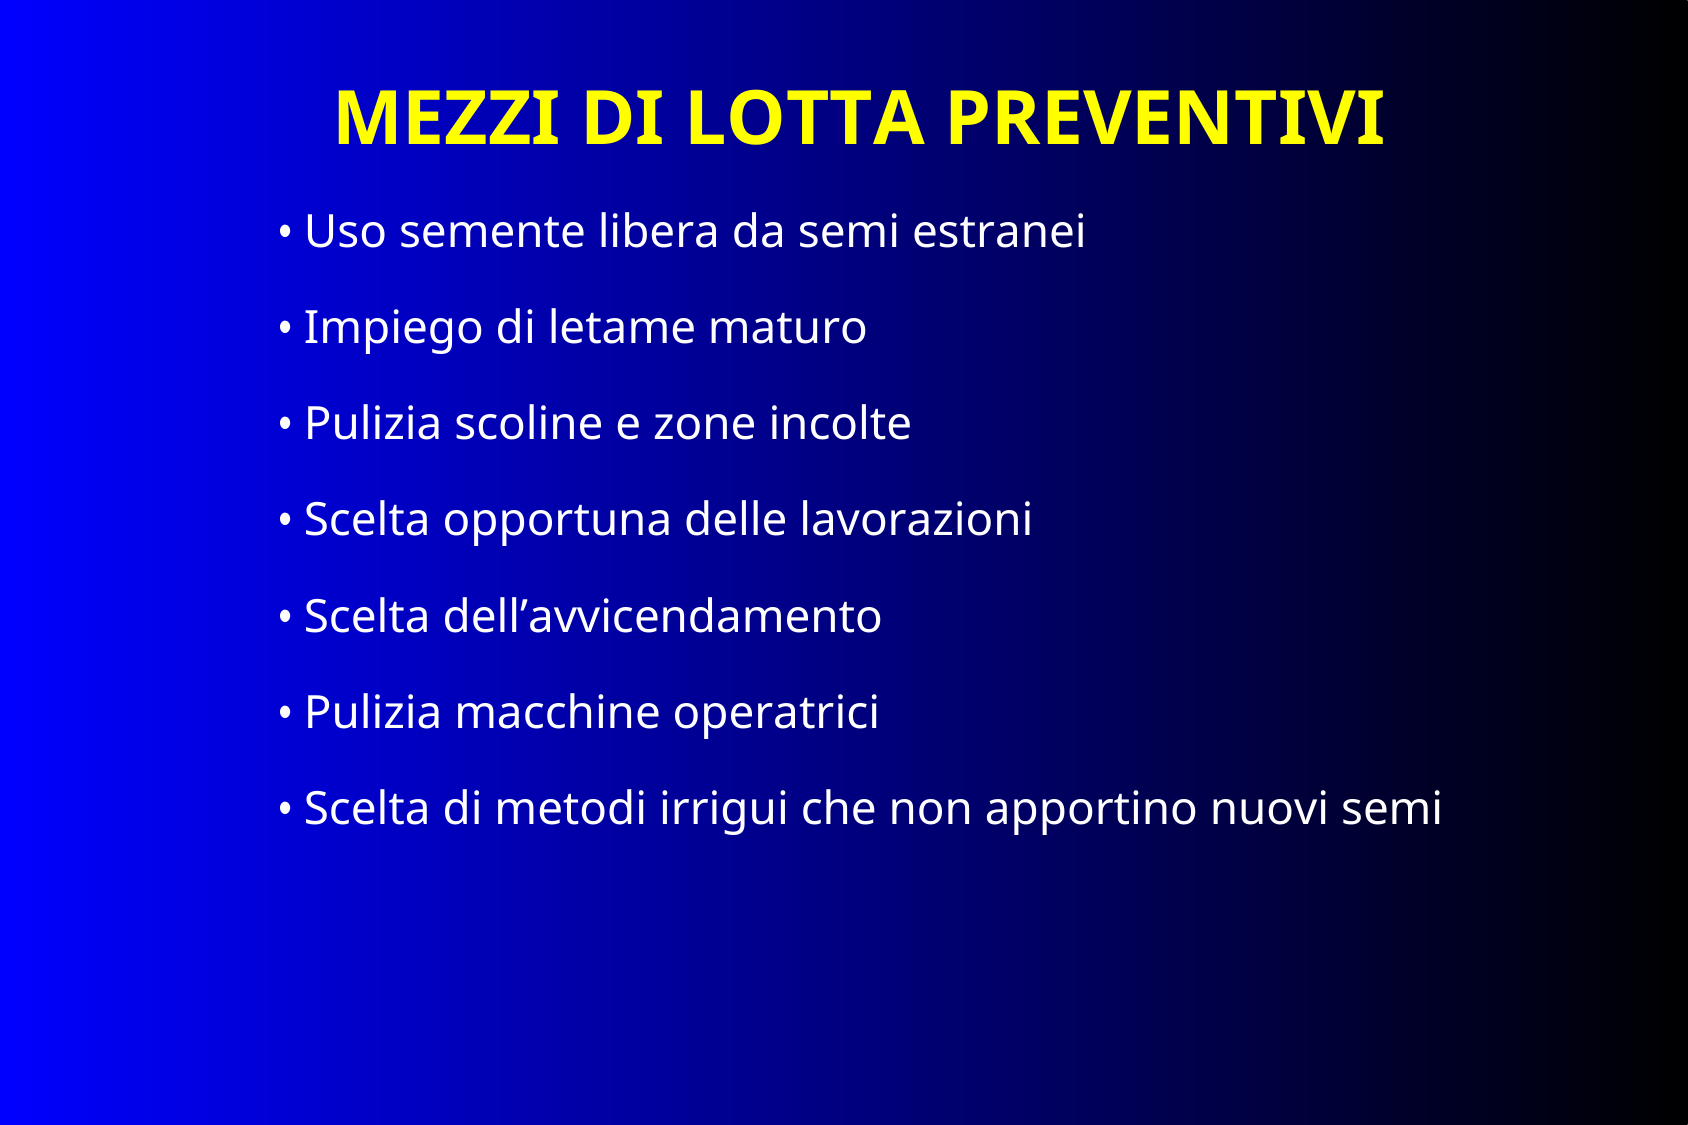

MEZZI DI LOTTA PREVENTIVI
 Uso semente libera da semi estranei
 Impiego di letame maturo
 Pulizia scoline e zone incolte
 Scelta opportuna delle lavorazioni
 Scelta dell’avvicendamento
 Pulizia macchine operatrici
 Scelta di metodi irrigui che non apportino nuovi semi